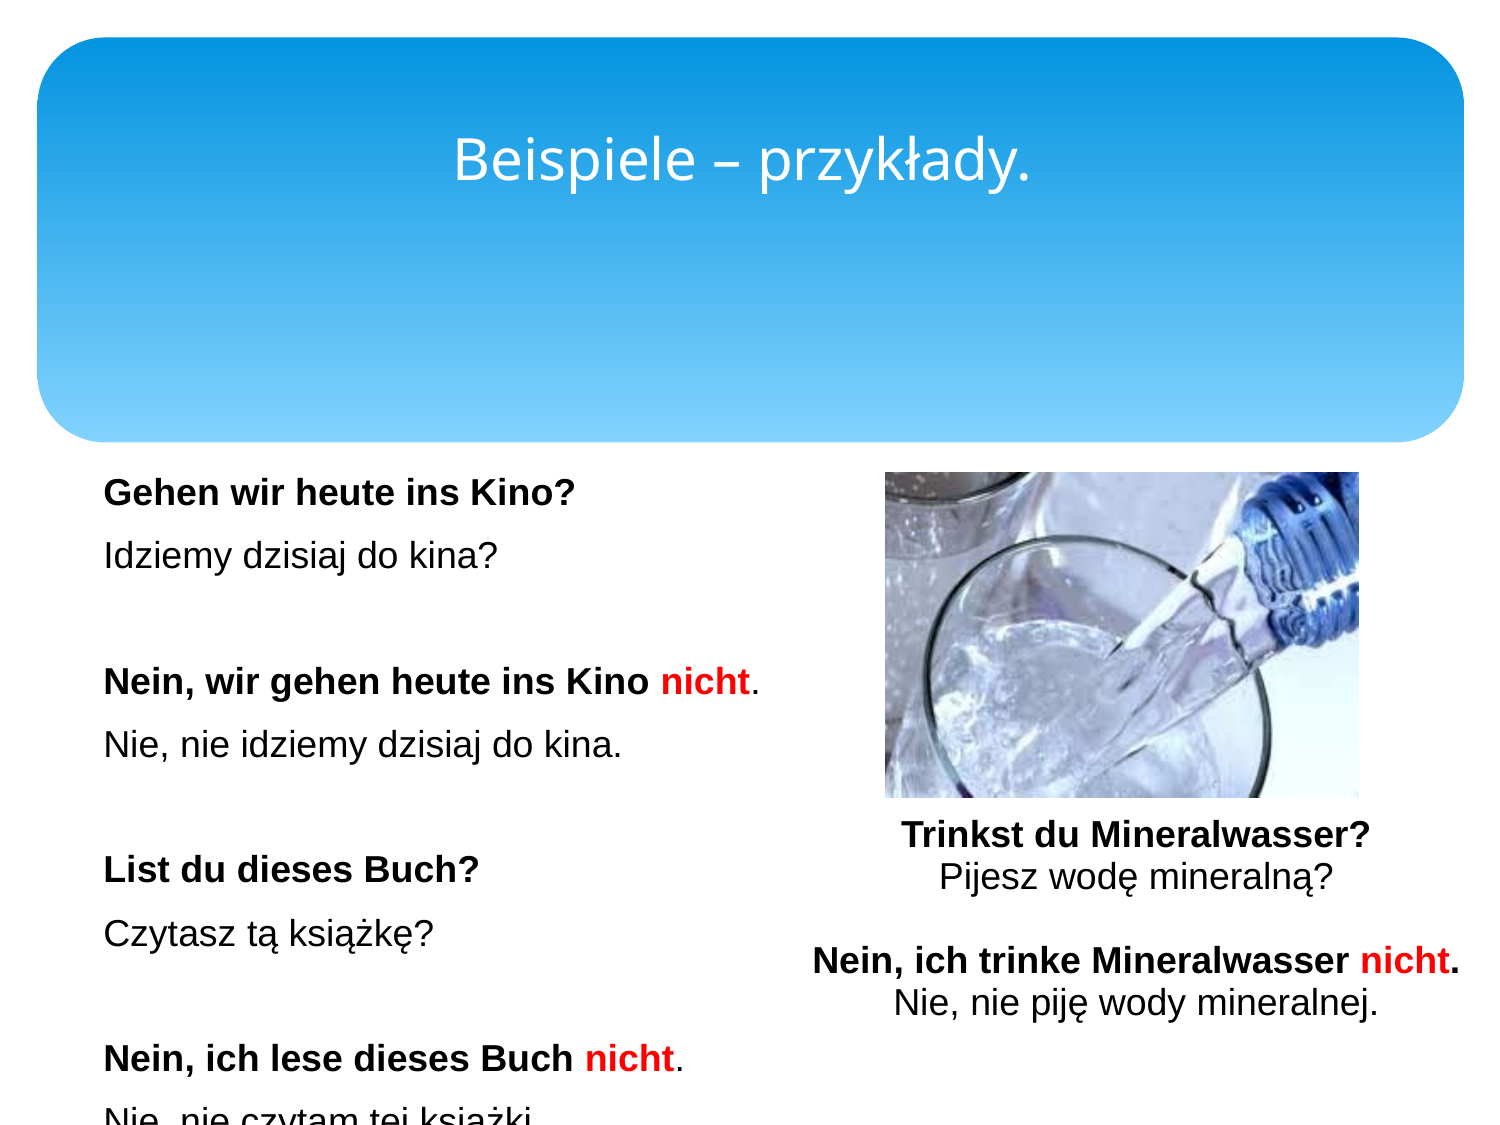

# Beispiele – przykłady.
Gehen wir heute ins Kino?
Idziemy dzisiaj do kina?
Nein, wir gehen heute ins Kino nicht.
Nie, nie idziemy dzisiaj do kina.
List du dieses Buch?
Czytasz tą książkę?
Nein, ich lese dieses Buch nicht.
Nie, nie czytam tej książki.
Trinkst du Mineralwasser?
Pijesz wodę mineralną?
Nein, ich trinke Mineralwasser nicht.
Nie, nie piję wody mineralnej.